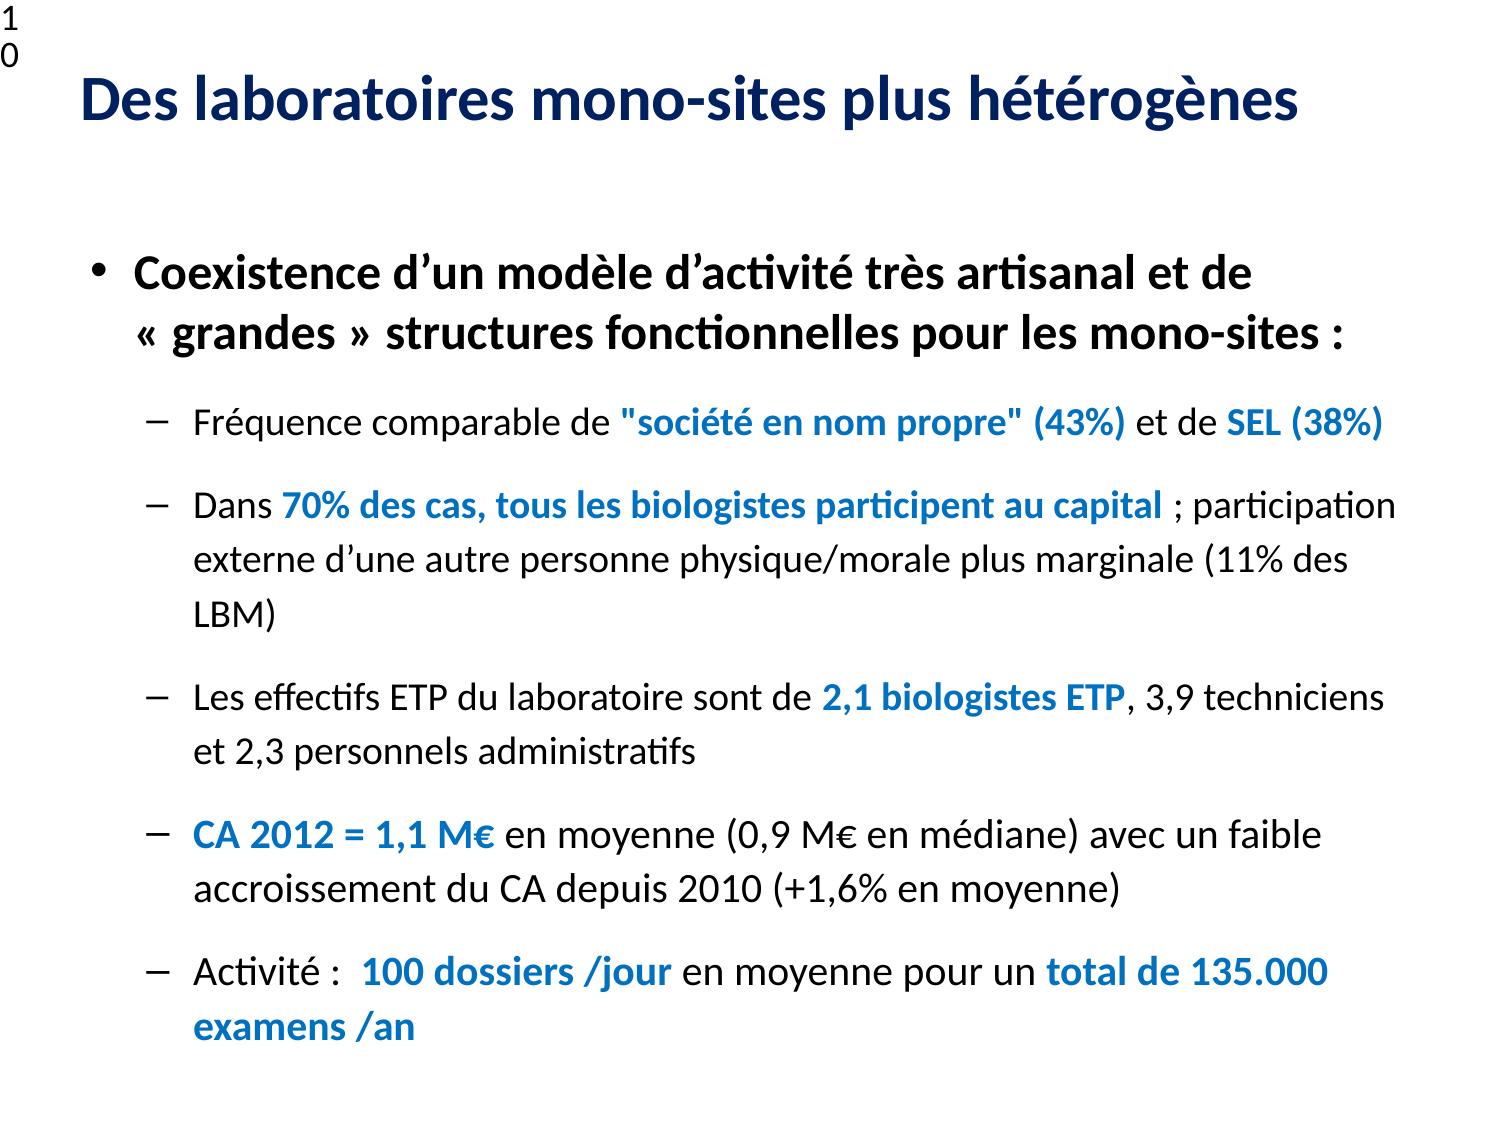

# Des laboratoires mono-sites plus hétérogènes
Coexistence d’un modèle d’activité très artisanal et de « grandes » structures fonctionnelles pour les mono-sites :
Fréquence comparable de "société en nom propre" (43%) et de SEL (38%)
Dans 70% des cas, tous les biologistes participent au capital ; participation externe d’une autre personne physique/morale plus marginale (11% des LBM)
Les effectifs ETP du laboratoire sont de 2,1 biologistes ETP, 3,9 techniciens et 2,3 personnels administratifs
CA 2012 = 1,1 M€ en moyenne (0,9 M€ en médiane) avec un faible accroissement du CA depuis 2010 (+1,6% en moyenne)
Activité : 100 dossiers /jour en moyenne pour un total de 135.000 examens /an